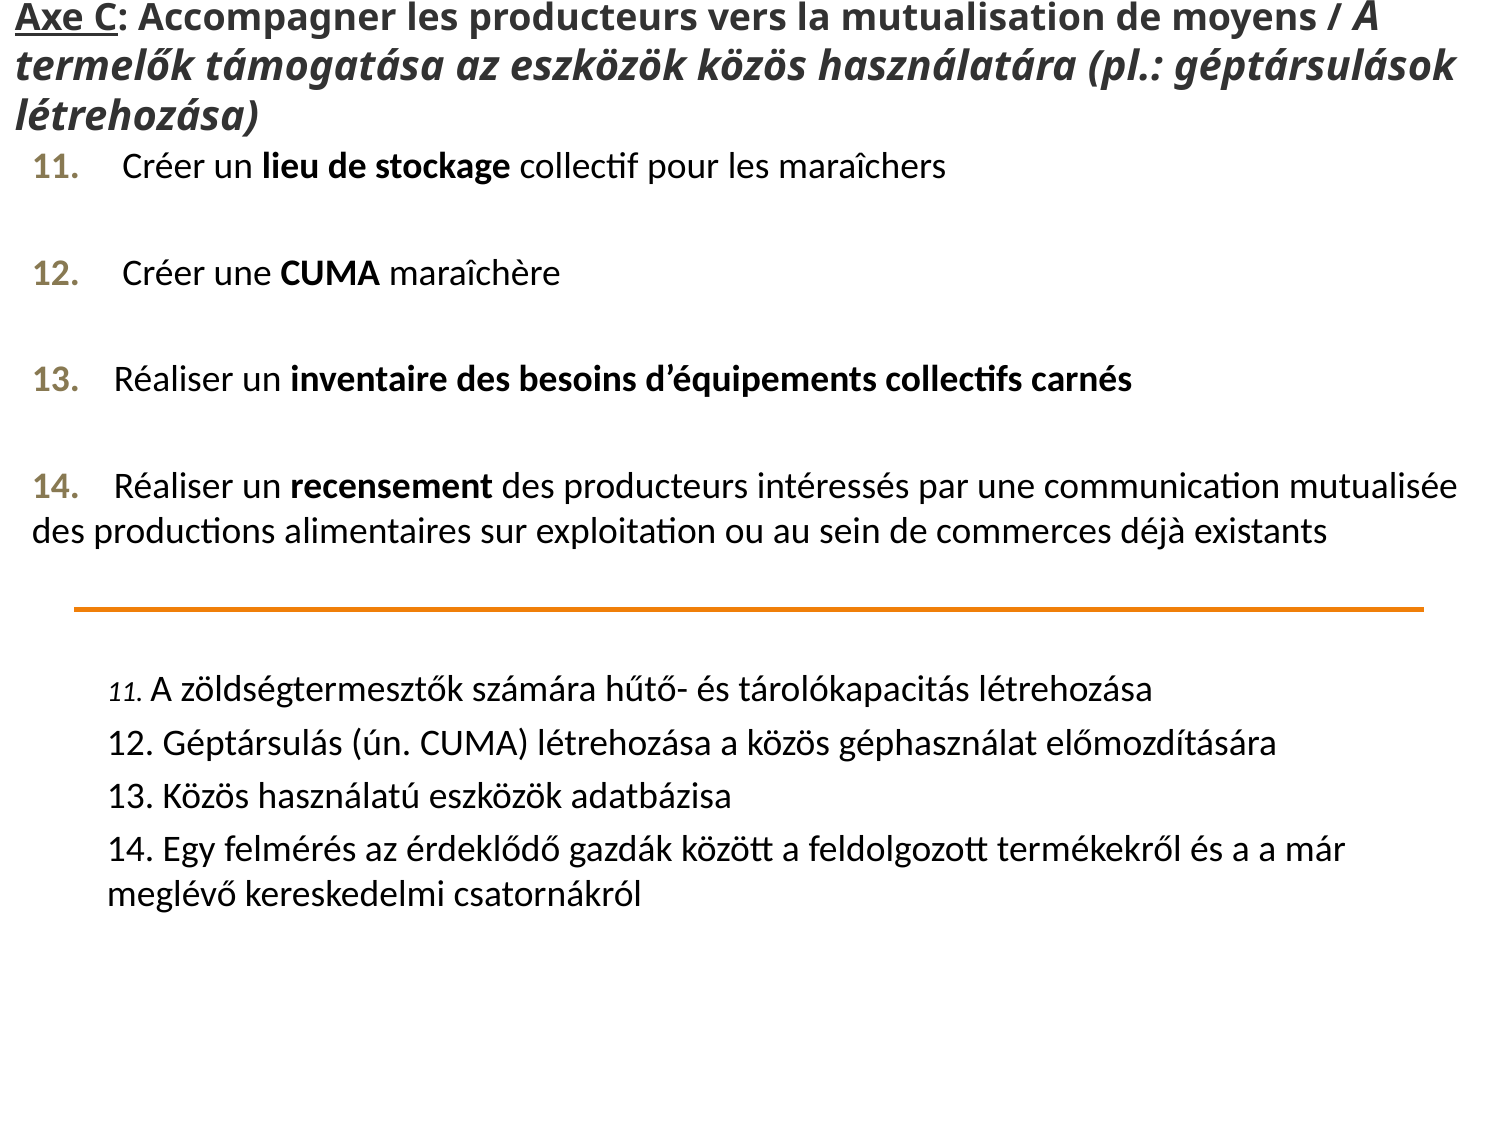

Axe C: Accompagner les producteurs vers la mutualisation de moyens / A termelők támogatása az eszközök közös használatára (pl.: géptársulások létrehozása)
11. Créer un lieu de stockage collectif pour les maraîchers
12. Créer une CUMA maraîchère
13. Réaliser un inventaire des besoins d’équipements collectifs carnés
14. Réaliser un recensement des producteurs intéressés par une communication mutualisée des productions alimentaires sur exploitation ou au sein de commerces déjà existants
11. A zöldségtermesztők számára hűtő- és tárolókapacitás létrehozása
12. Géptársulás (ún. CUMA) létrehozása a közös géphasználat előmozdítására
13. Közös használatú eszközök adatbázisa
14. Egy felmérés az érdeklődő gazdák között a feldolgozott termékekről és a a már meglévő kereskedelmi csatornákról